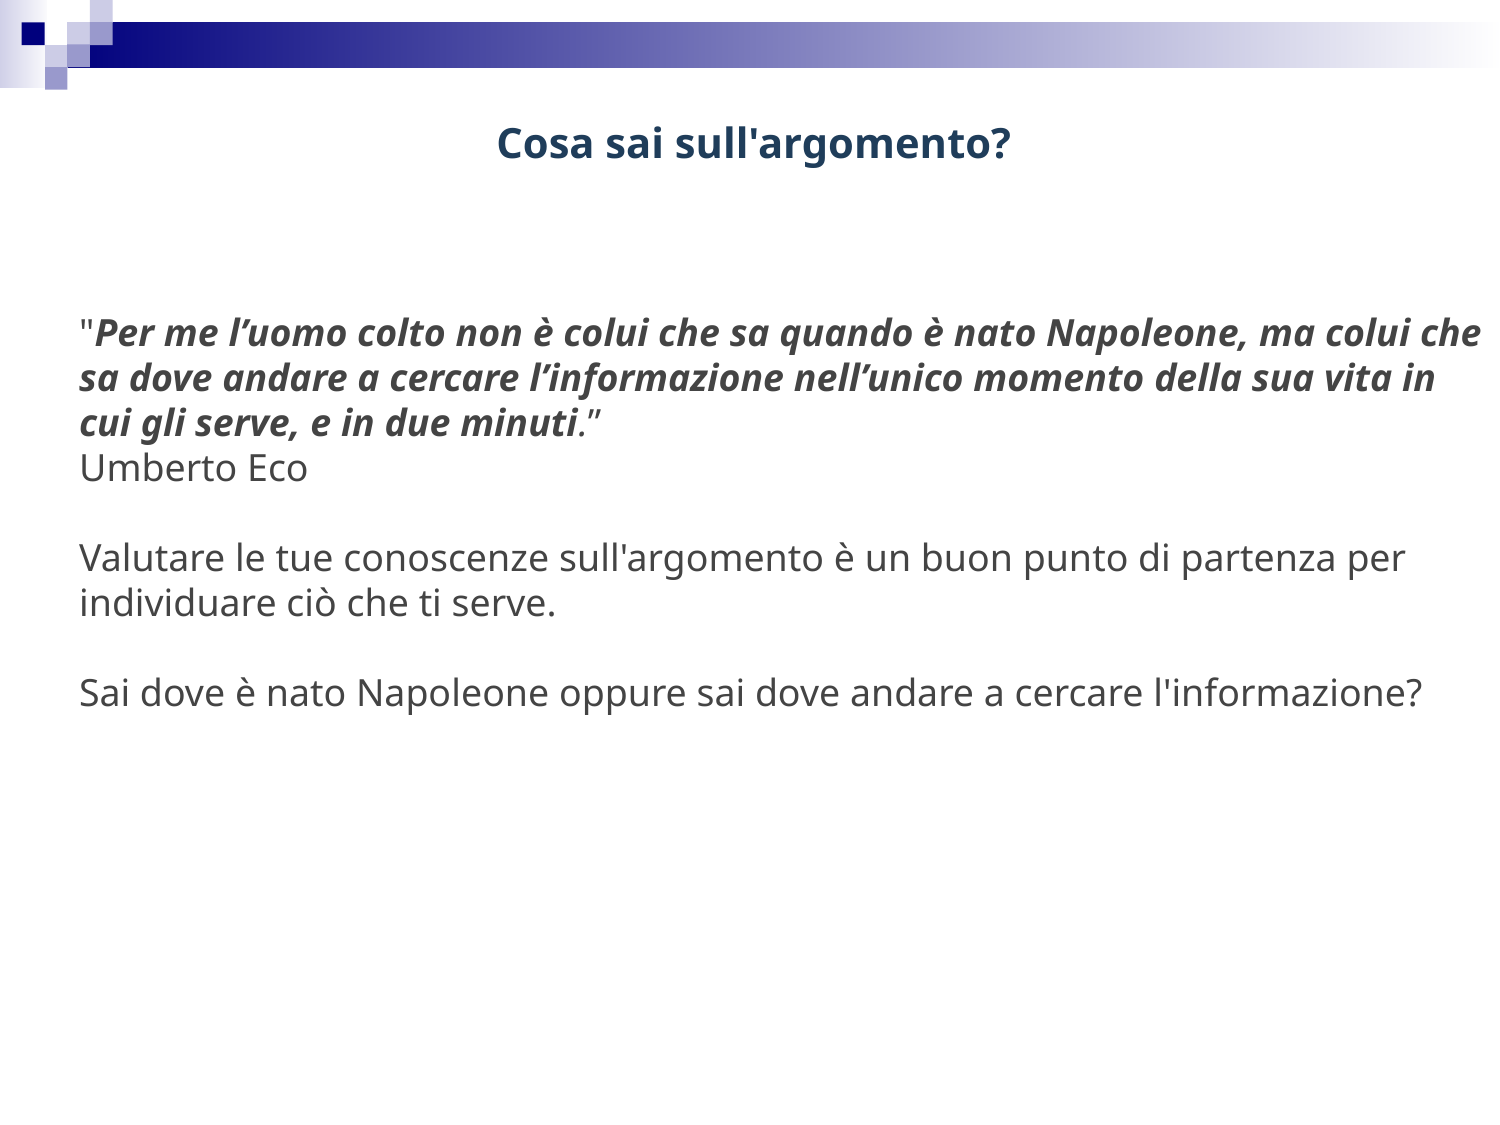

Cosa sai sull'argomento?
"Per me l’uomo colto non è colui che sa quando è nato Napoleone, ma colui che sa dove andare a cercare l’informazione nell’unico momento della sua vita in cui gli serve, e in due minuti.”
Umberto Eco
Valutare le tue conoscenze sull'argomento è un buon punto di partenza per individuare ciò che ti serve.
Sai dove è nato Napoleone oppure sai dove andare a cercare l'informazione?